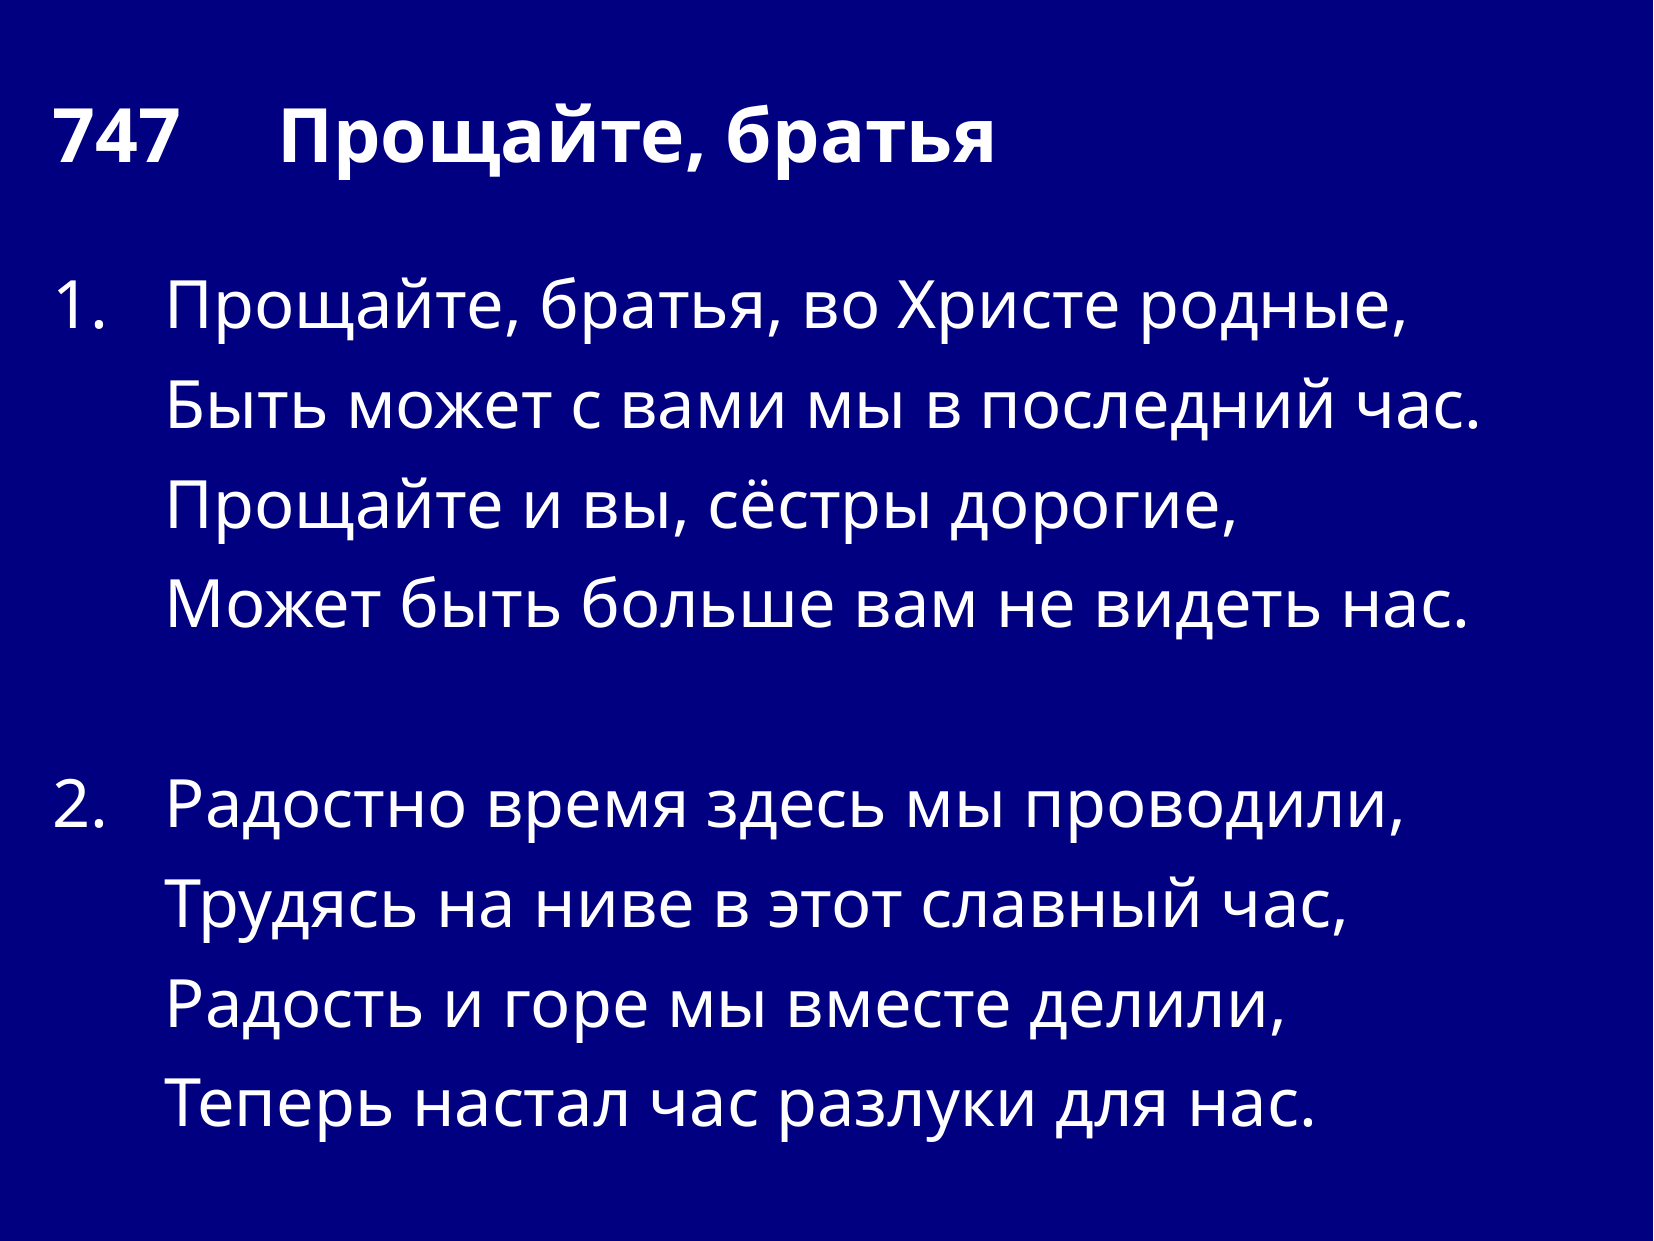

747	Прощайте, братья
1.	Прощайте, братья, во Христе родные,
	Быть может с вами мы в последний час.
	Прощайте и вы, сёстры дорогие,
	Может быть больше вам не видеть нас.
2.	Радостно время здесь мы проводили,
	Трудясь на ниве в этот славный час,
	Радость и горе мы вместе делили,
	Теперь настал час разлуки для нас.